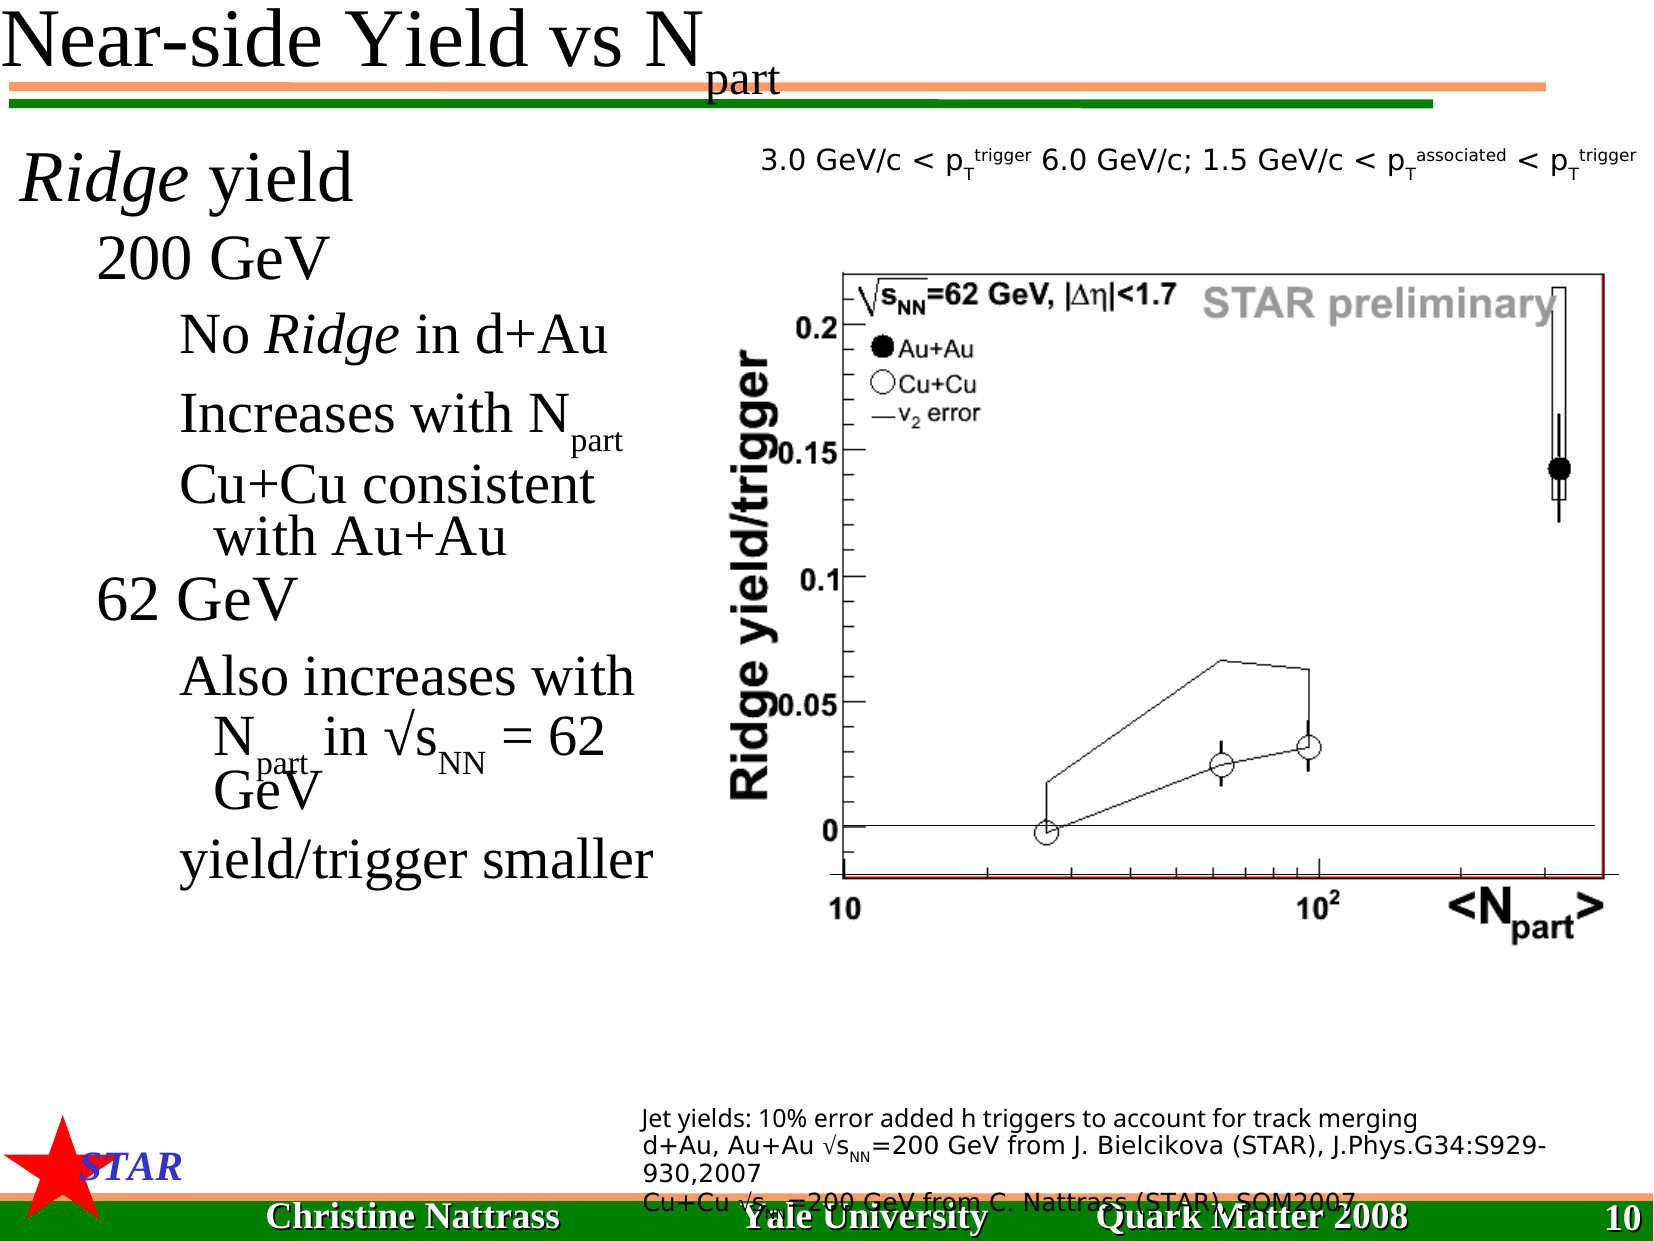

Near-side Yield vs Npart
3.0 GeV/c < pTtrigger 6.0 GeV/c; 1.5 GeV/c < pTassociated < pTtrigger
Ridge yield
200 GeV
No Ridge in d+Au
Increases with Npart
Cu+Cu consistent with Au+Au
62 GeV
Also increases with Npart in √sNN = 62 GeV
yield/trigger smaller
Jet yields: 10% error added h triggers to account for track merging
d+Au, Au+Au √sNN=200 GeV from J. Bielcikova (STAR), J.Phys.G34:S929-930,2007
Cu+Cu √sNN=200 GeV from C. Nattrass (STAR), SQM2007